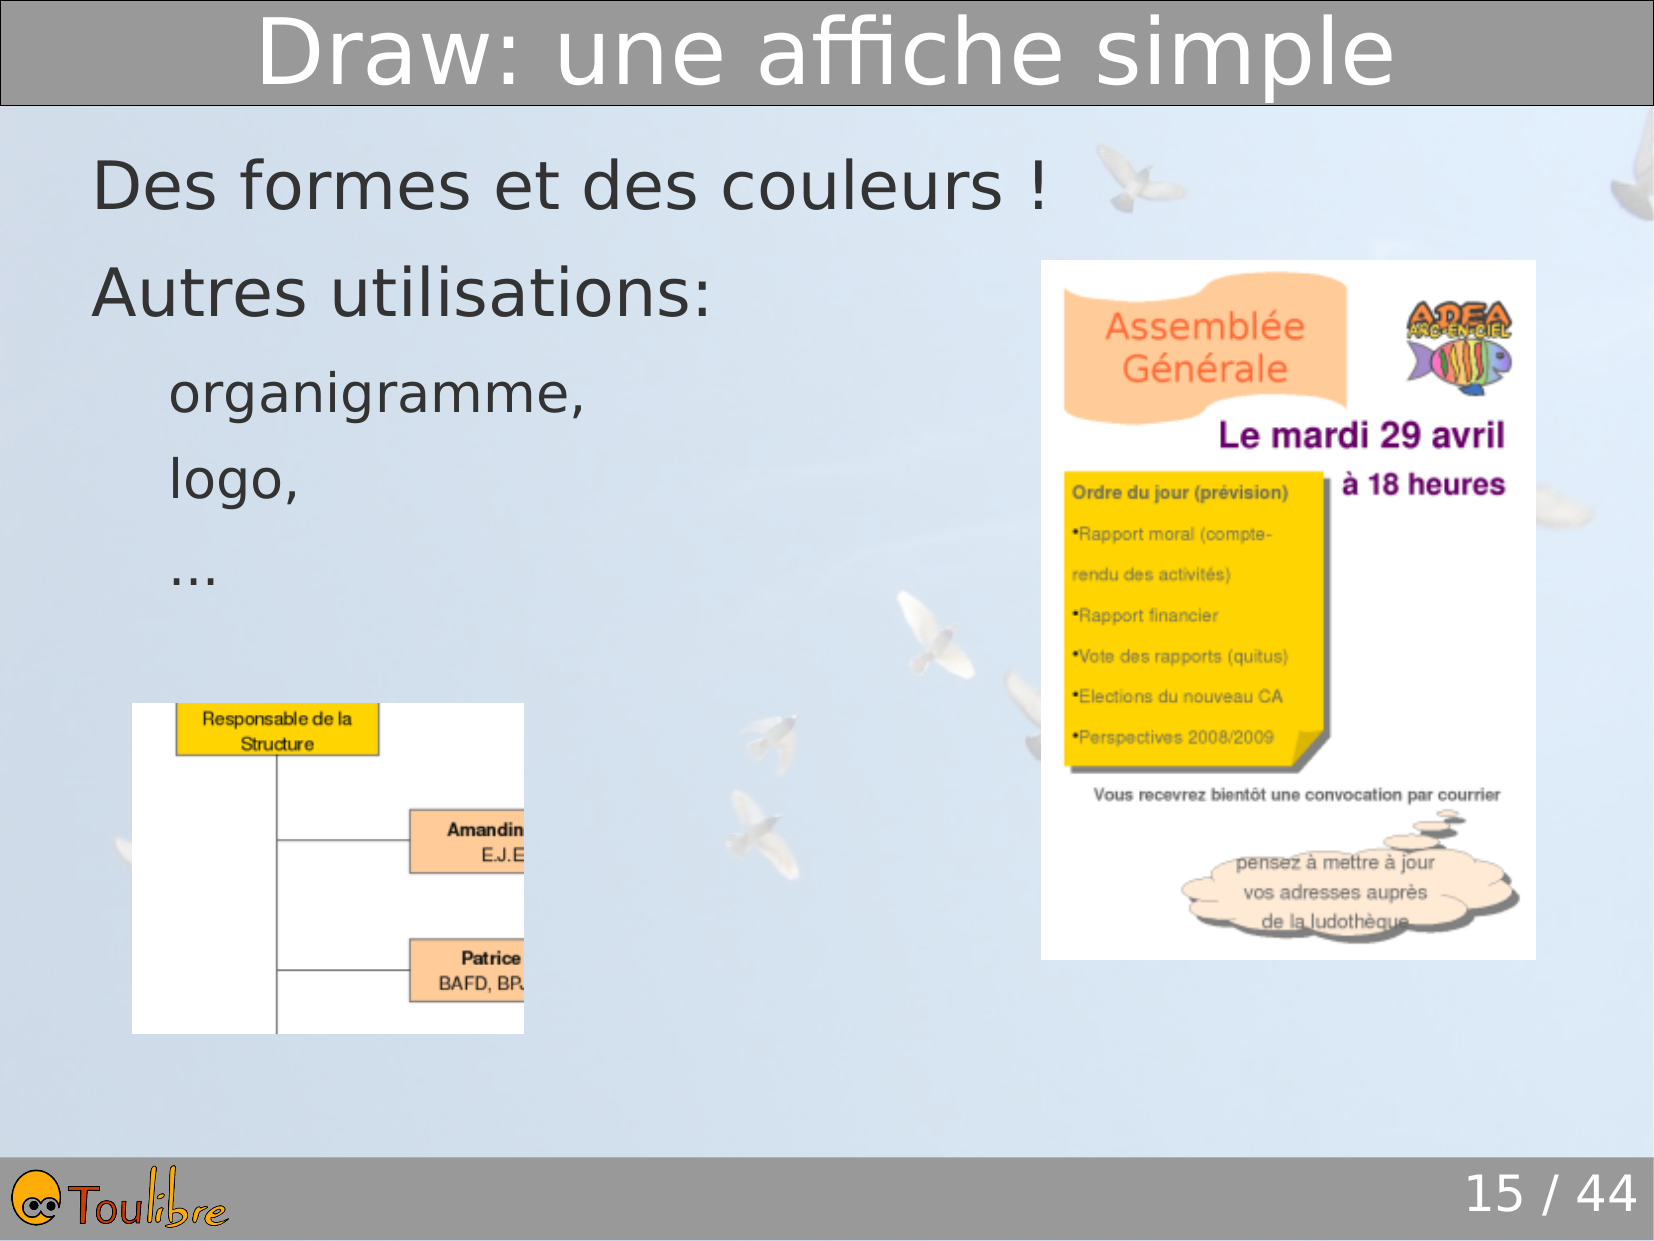

# Draw: une affiche simple
Des formes et des couleurs !
Autres utilisations:
organigramme,
logo,
...